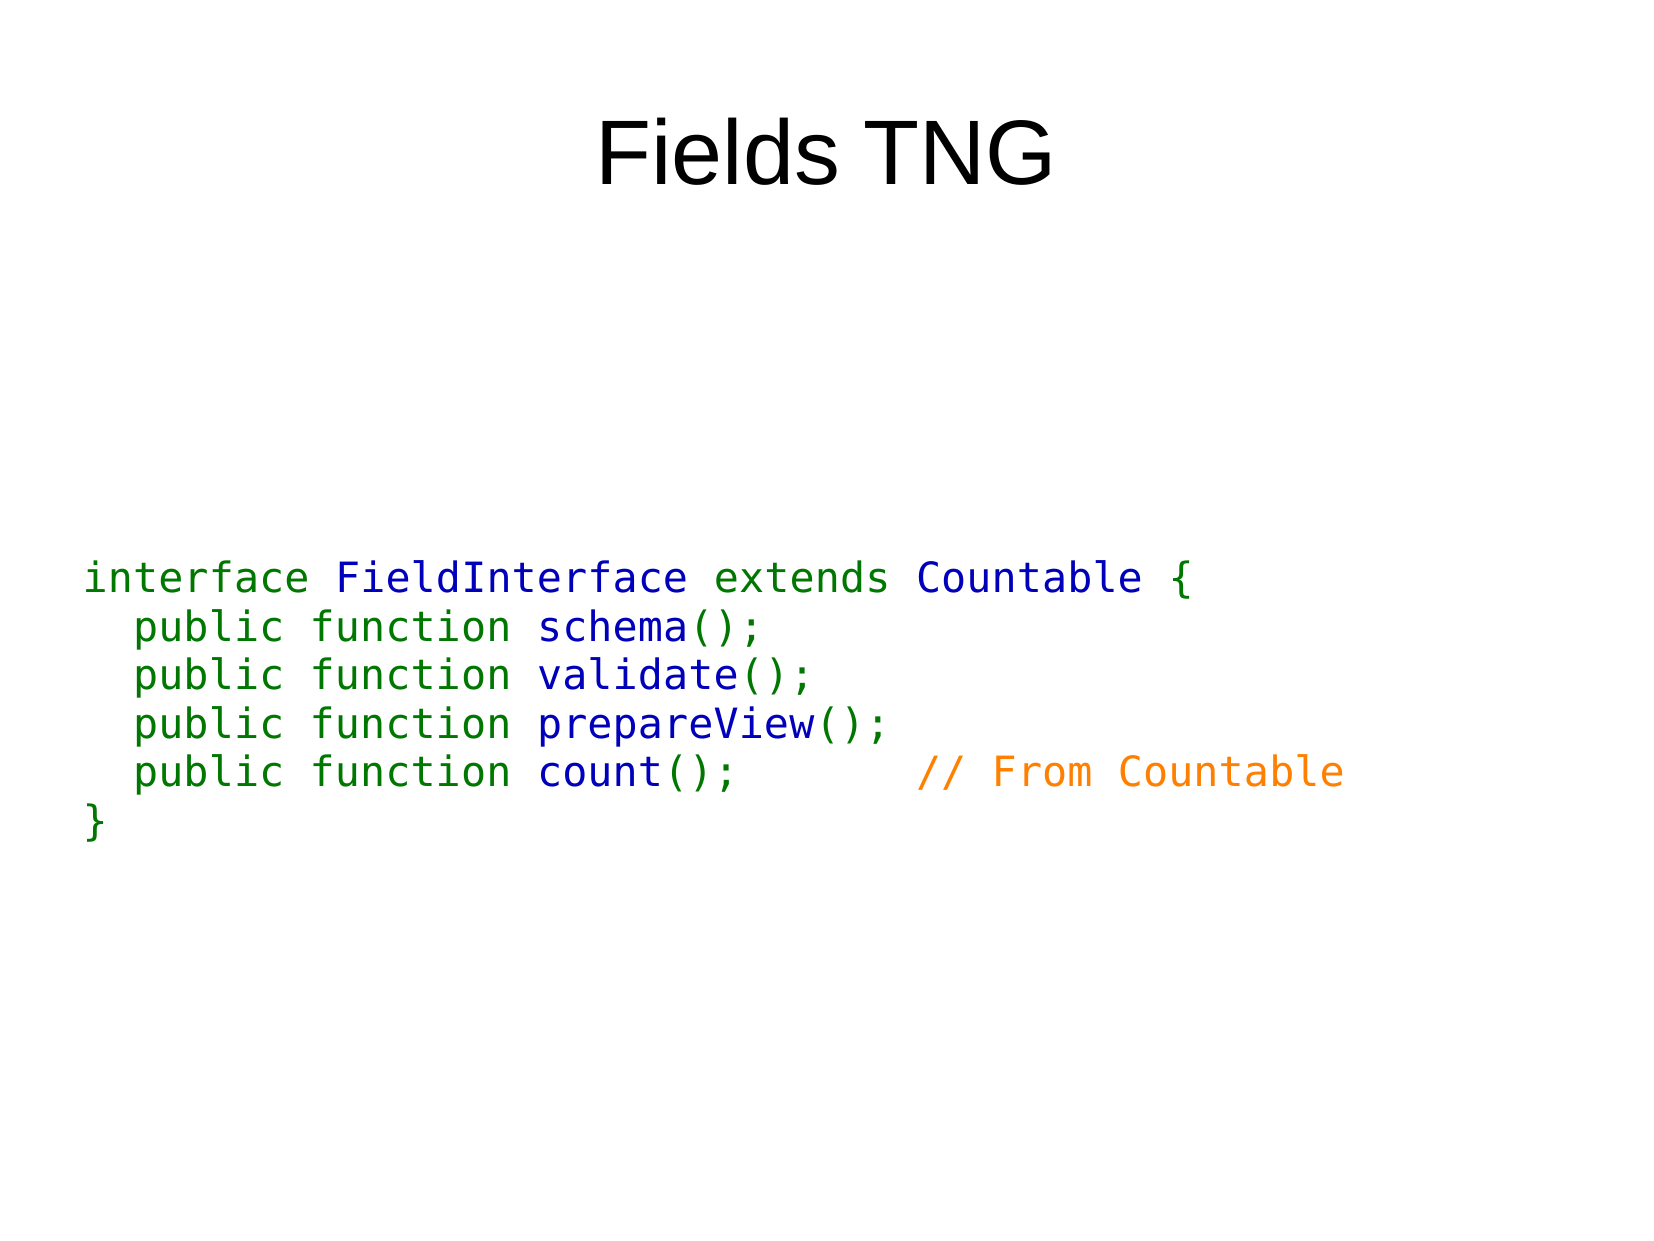

# Fields TNG
interface FieldInterface extends Countable {
  public function schema();
  public function validate();
  public function prepareView();
  public function count(); // From Countable
}